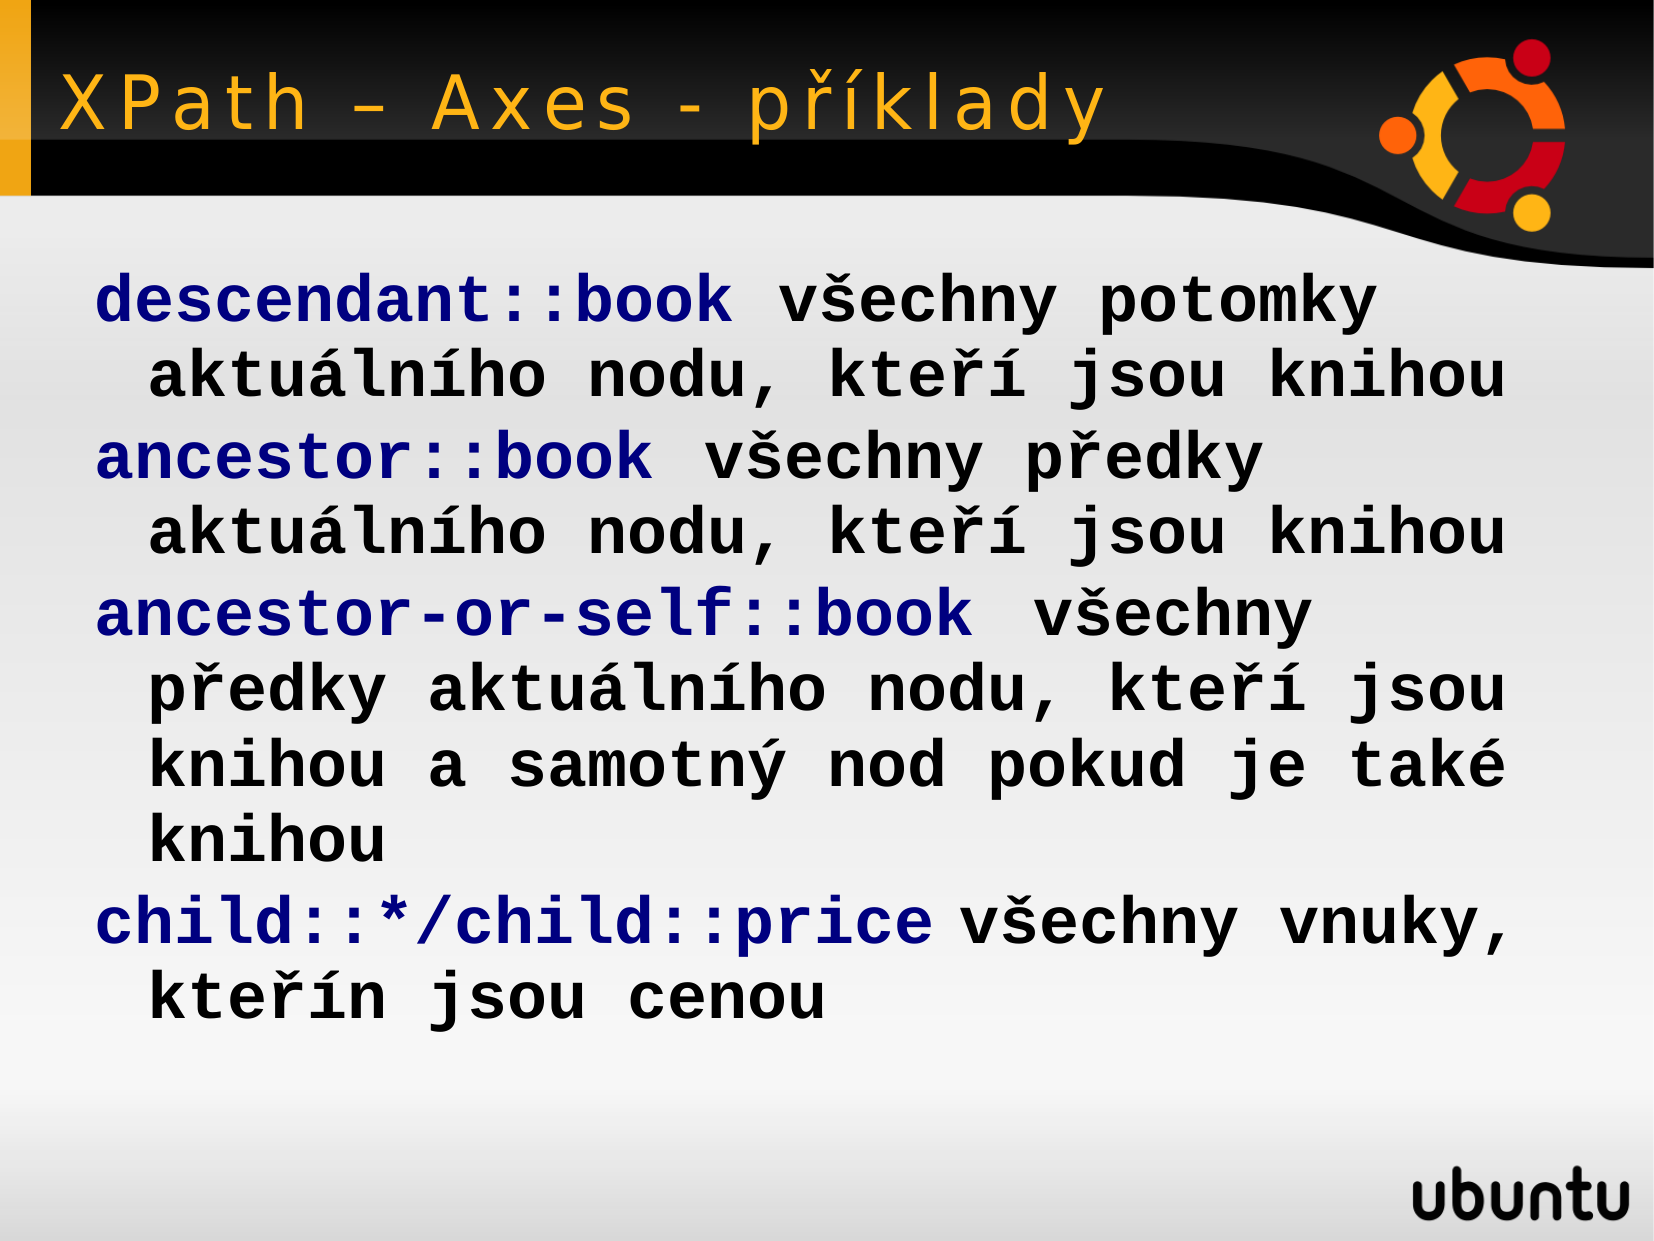

# XPath – Axes - příklady
descendant::book	 všechny potomky aktuálního nodu, kteří jsou knihou
ancestor::book	 všechny předky aktuálního nodu, kteří jsou knihou
ancestor-or-self::book	všechny předky aktuálního nodu, kteří jsou knihou a samotný nod pokud je také knihou
child::*/child::price	všechny vnuky, kteřín jsou cenou